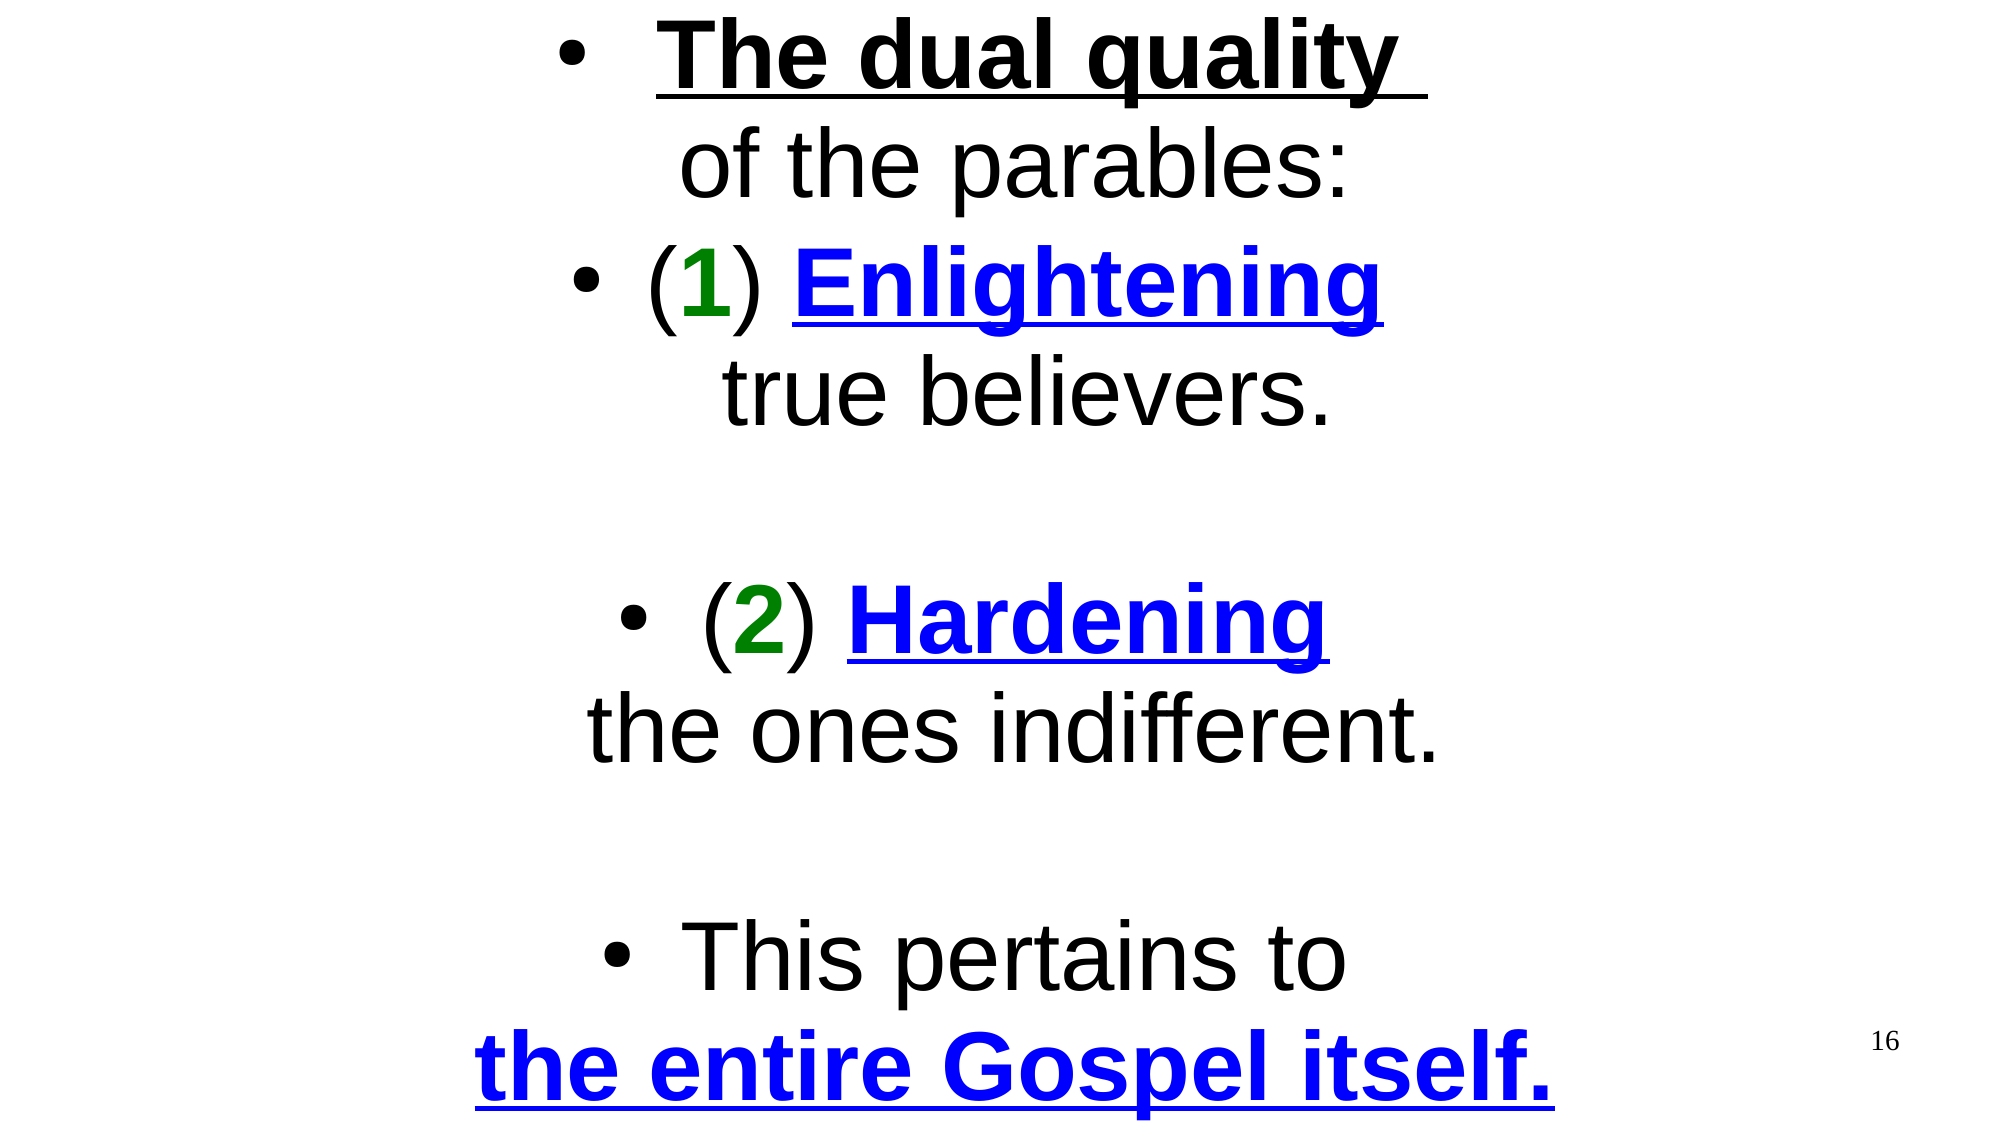

# The dual quality of the parables:
(1) Enlightening
true believers.
(2) Hardening
the ones indifferent.
This pertains to
the entire Gospel itself.
16